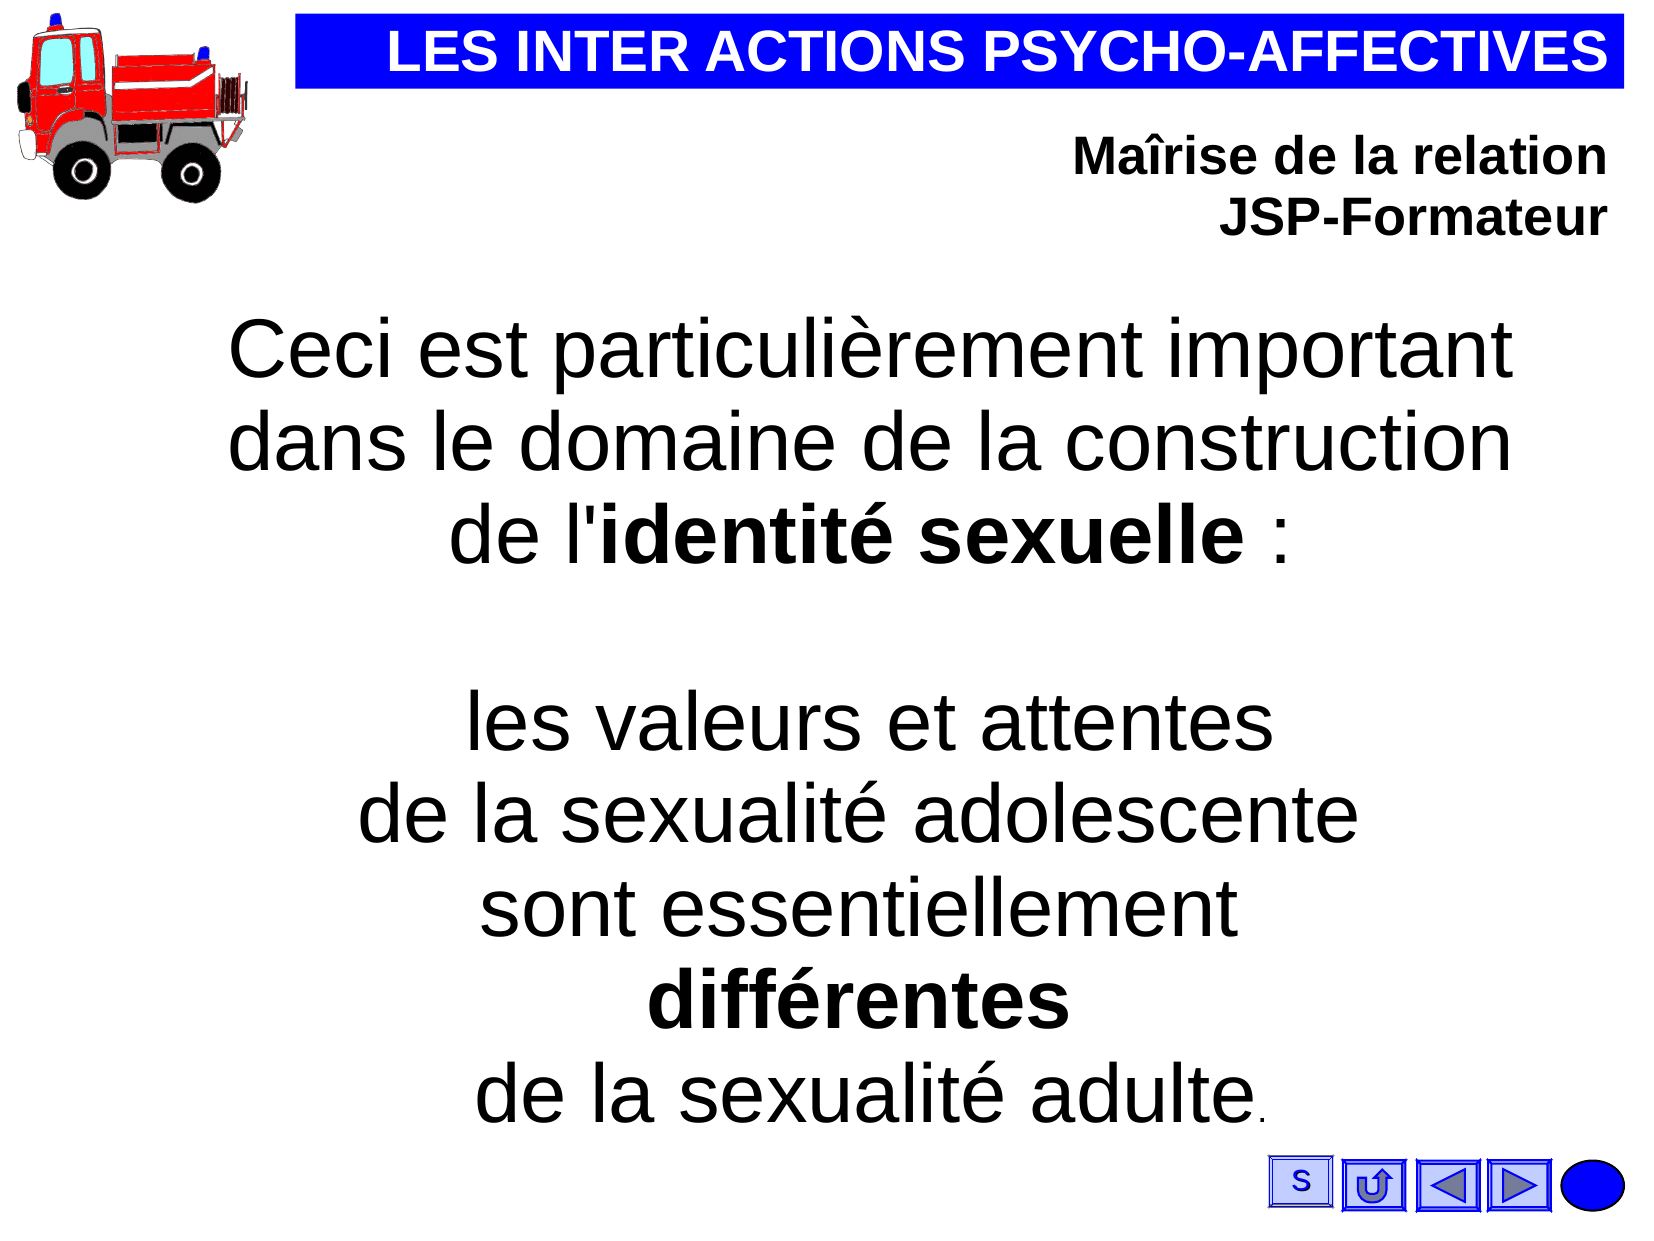

LES INTER ACTIONS PSYCHO-AFFECTIVES
Maîrise de la relation
JSP-Formateur
Ceci est particulièrement important dans le domaine de la construction de l'identité sexuelle :
les valeurs et attentes
de la sexualité adolescente
sont essentiellement
différentes
de la sexualité adulte.